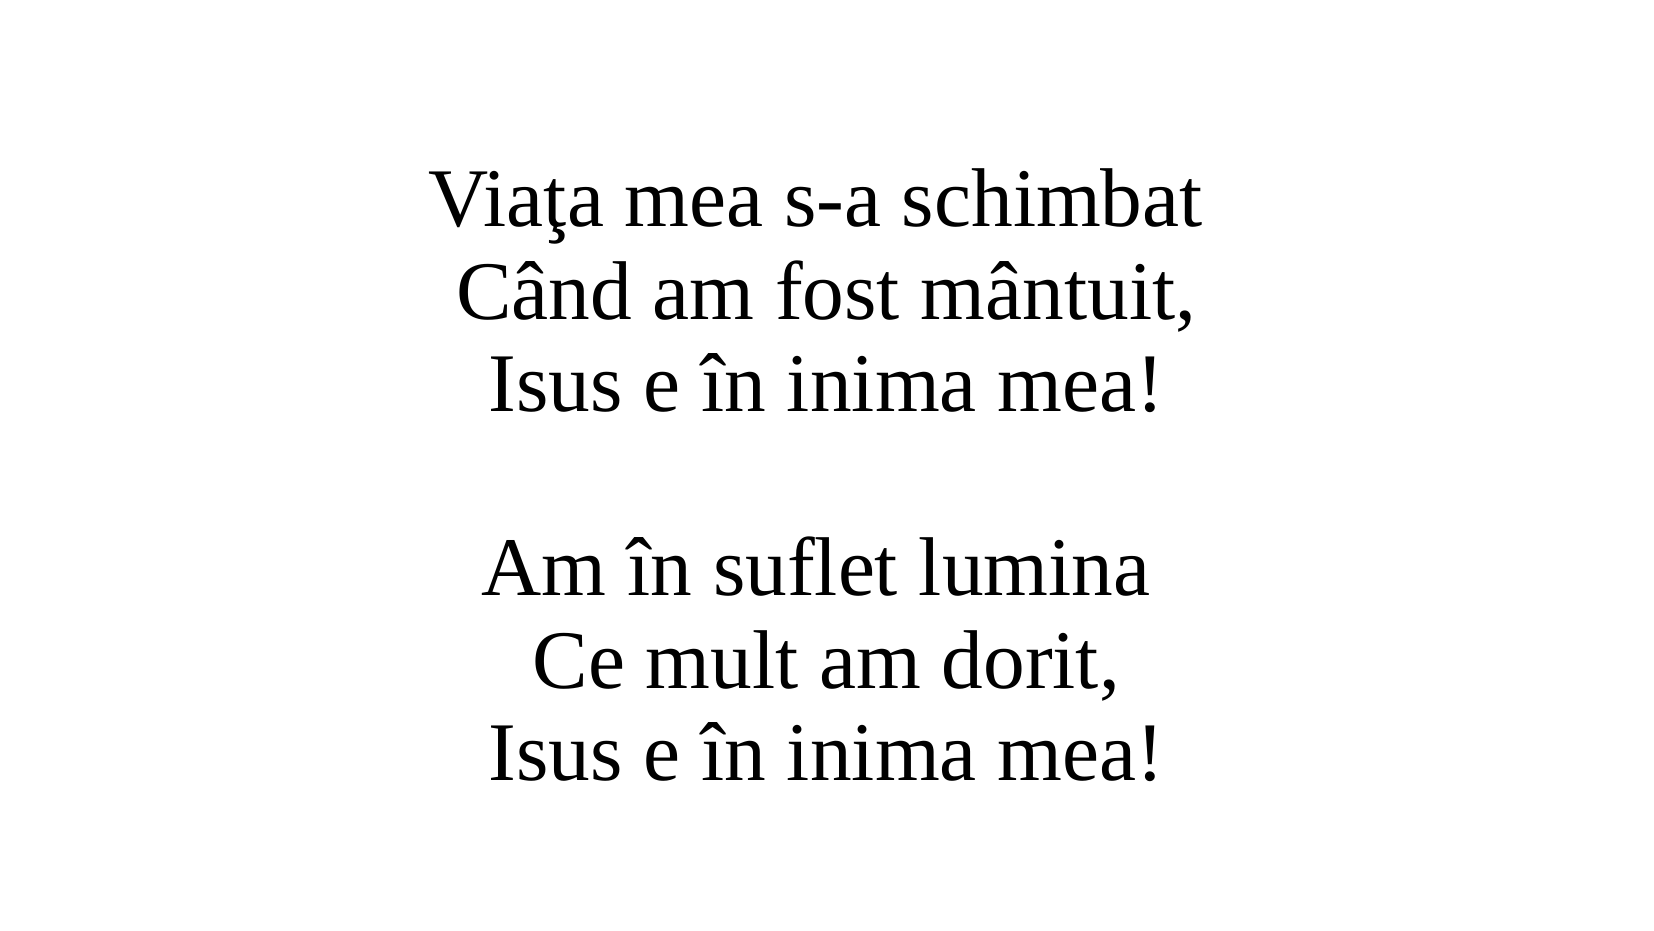

# Viaţa mea s-a schimbat
Când am fost mântuit,
Isus e în inima mea!
Am în suflet lumina
Ce mult am dorit,
Isus e în inima mea!